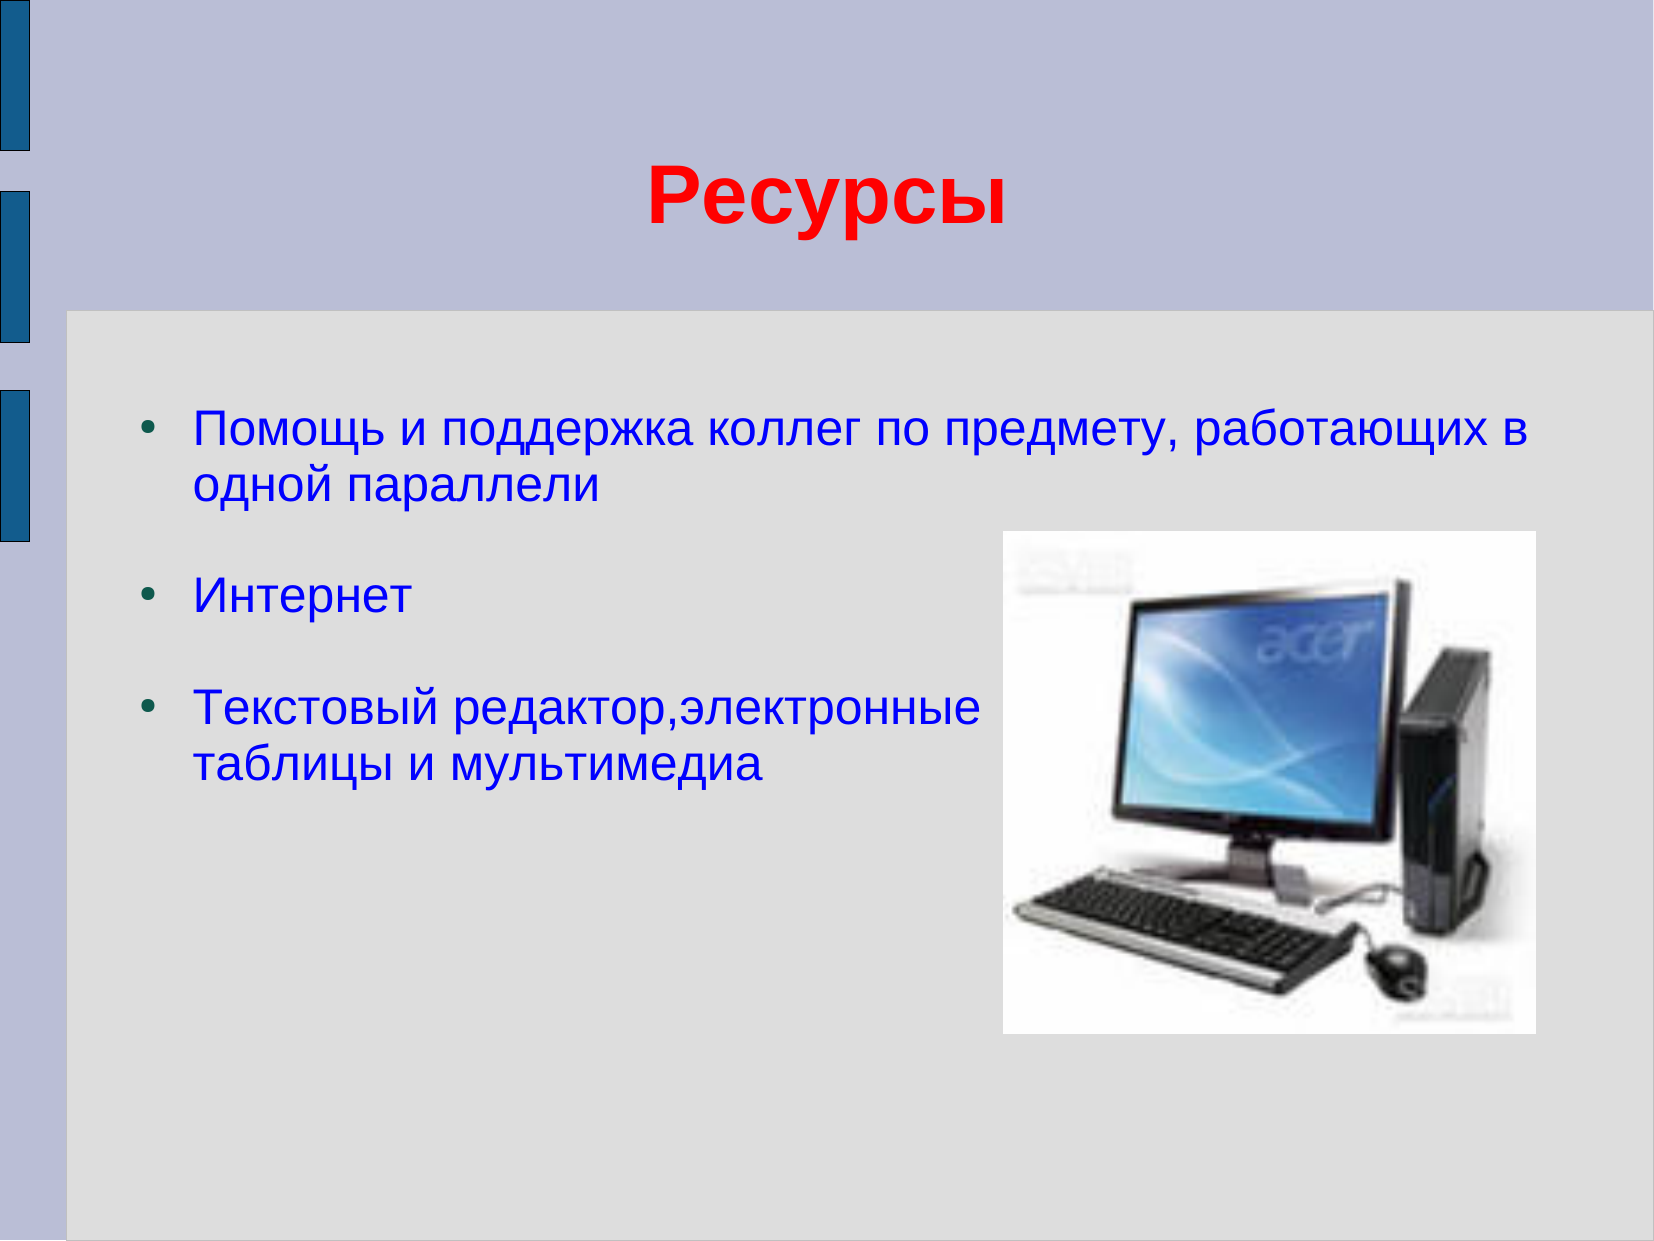

# Ресурсы
Помощь и поддержка коллег по предмету, работающих в одной параллели
Интернет
Текстовый редактор,электронные
таблицы и мультимедиа